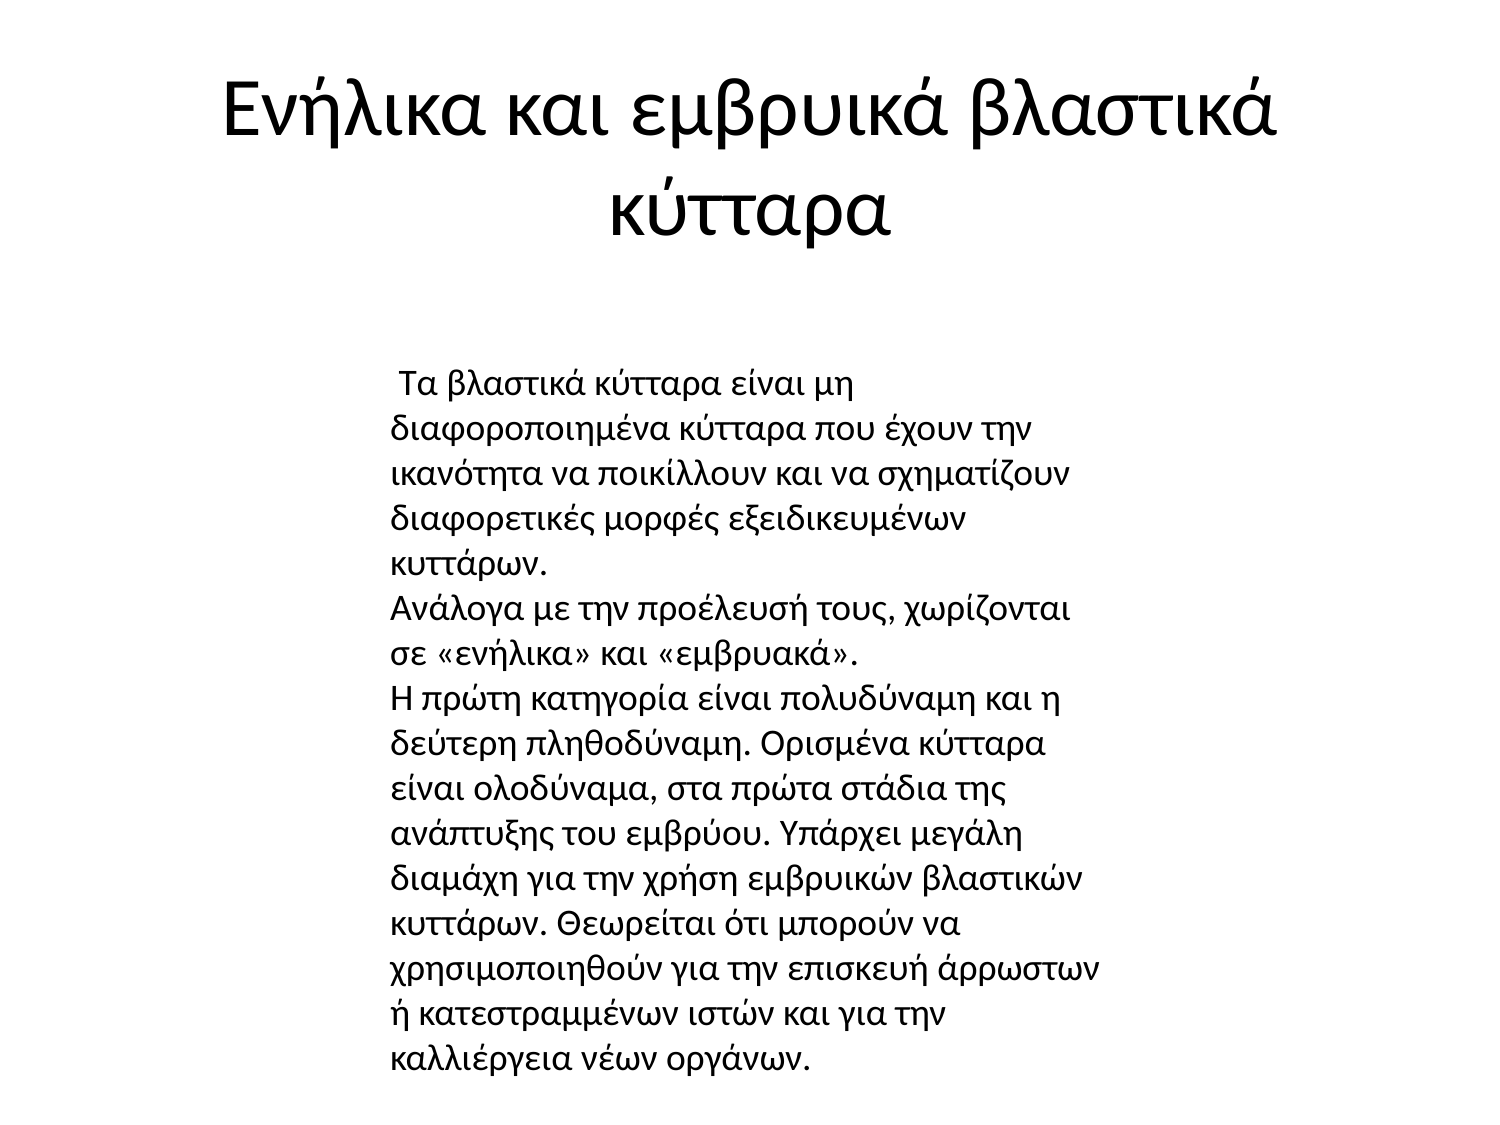

# Ενήλικα και εμβρυικά βλαστικά κύτταρα
 Τα βλαστικά κύτταρα είναι μη διαφοροποιημένα κύτταρα που έχουν την ικανότητα να ποικίλλουν και να σχηματίζουν διαφορετικές μορφές εξειδικευμένων κυττάρων.
Ανάλογα με την προέλευσή τους, χωρίζονται σε «ενήλικα» και «εμβρυακά».
Η πρώτη κατηγορία είναι πολυδύναμη και η δεύτερη πληθοδύναμη. Ορισμένα κύτταρα είναι ολοδύναμα, στα πρώτα στάδια της ανάπτυξης του εμβρύου. Υπάρχει μεγάλη διαμάχη για την χρήση εμβρυικών βλαστικών κυττάρων. Θεωρείται ότι μπορούν να χρησιμοποιηθούν για την επισκευή άρρωστων ή κατεστραμμένων ιστών και για την καλλιέργεια νέων οργάνων.